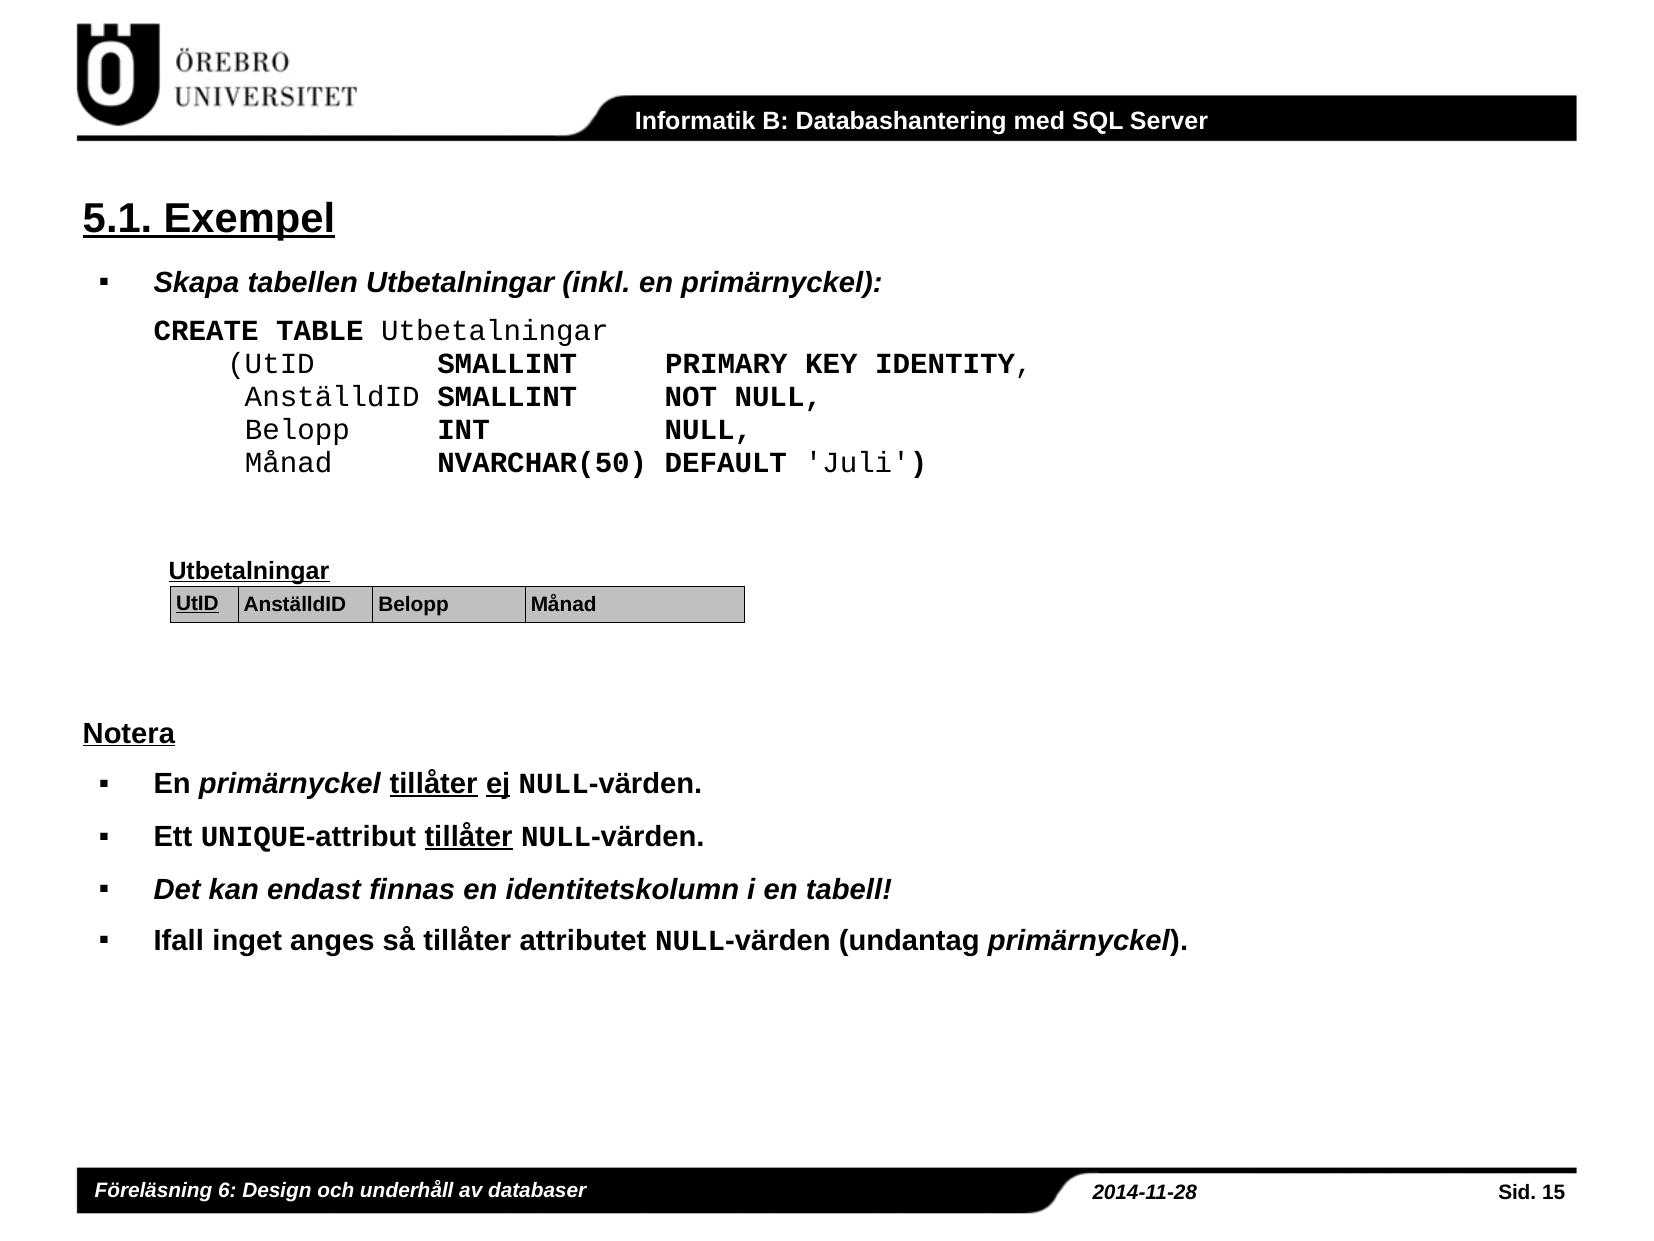

# 5.1. Exempel
Skapa tabellen Utbetalningar (inkl. en primärnyckel):
CREATE TABLE Utbetalningar
	(UtID SMALLINT PRIMARY KEY IDENTITY,
	 AnställdID SMALLINT NOT NULL,
	 Belopp INT NULL,
	 Månad NVARCHAR(50) DEFAULT 'Juli')
Notera
En primärnyckel tillåter ej NULL-värden.
Ett UNIQUE-attribut tillåter NULL-värden.
Det kan endast finnas en identitetskolumn i en tabell!
Ifall inget anges så tillåter attributet NULL-värden (undantag primärnyckel).
Utbetalningar
| UtID | AnställdID | Belopp | Månad |
| --- | --- | --- | --- |
Föreläsning 6: Design och underhåll av databaser
2014-11-28
15